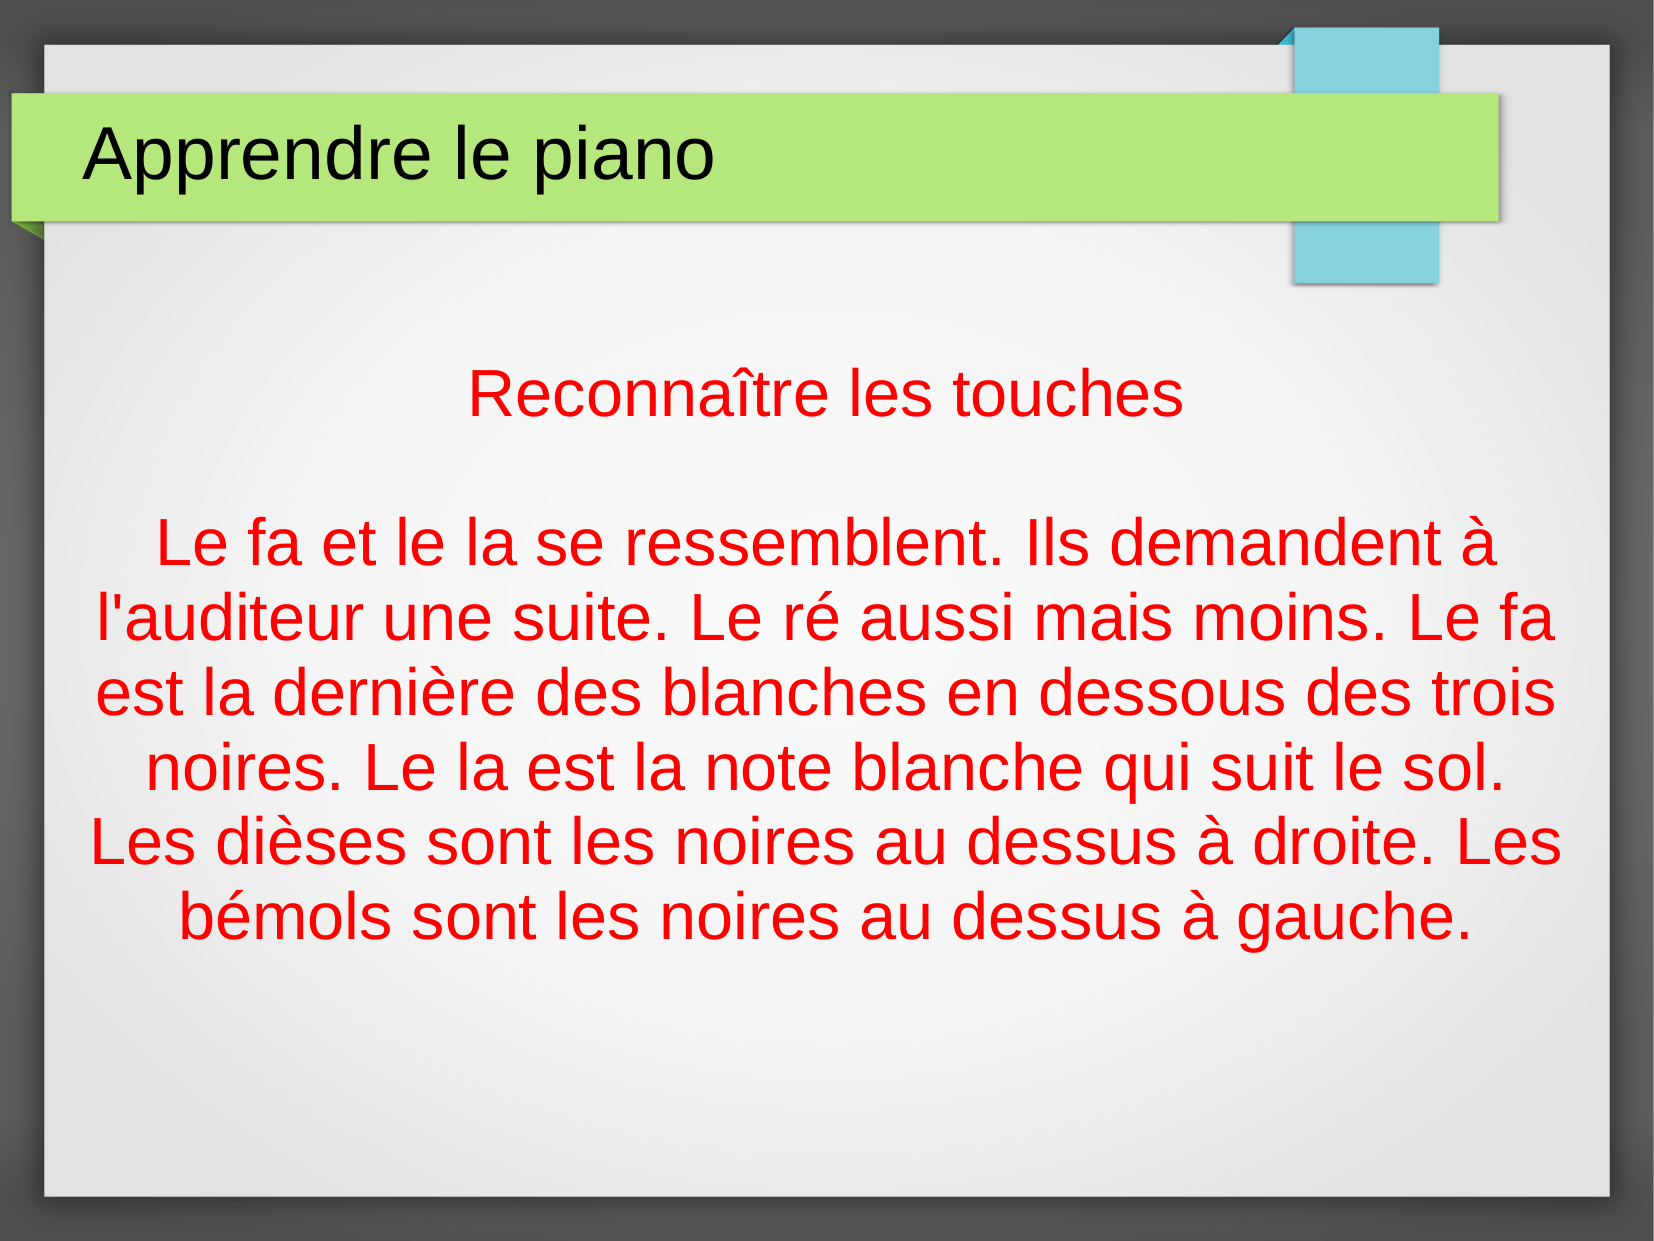

# Apprendre le piano
Reconnaître les touches
Le fa et le la se ressemblent. Ils demandent à l'auditeur une suite. Le ré aussi mais moins. Le fa est la dernière des blanches en dessous des trois noires. Le la est la note blanche qui suit le sol. Les dièses sont les noires au dessus à droite. Les bémols sont les noires au dessus à gauche.